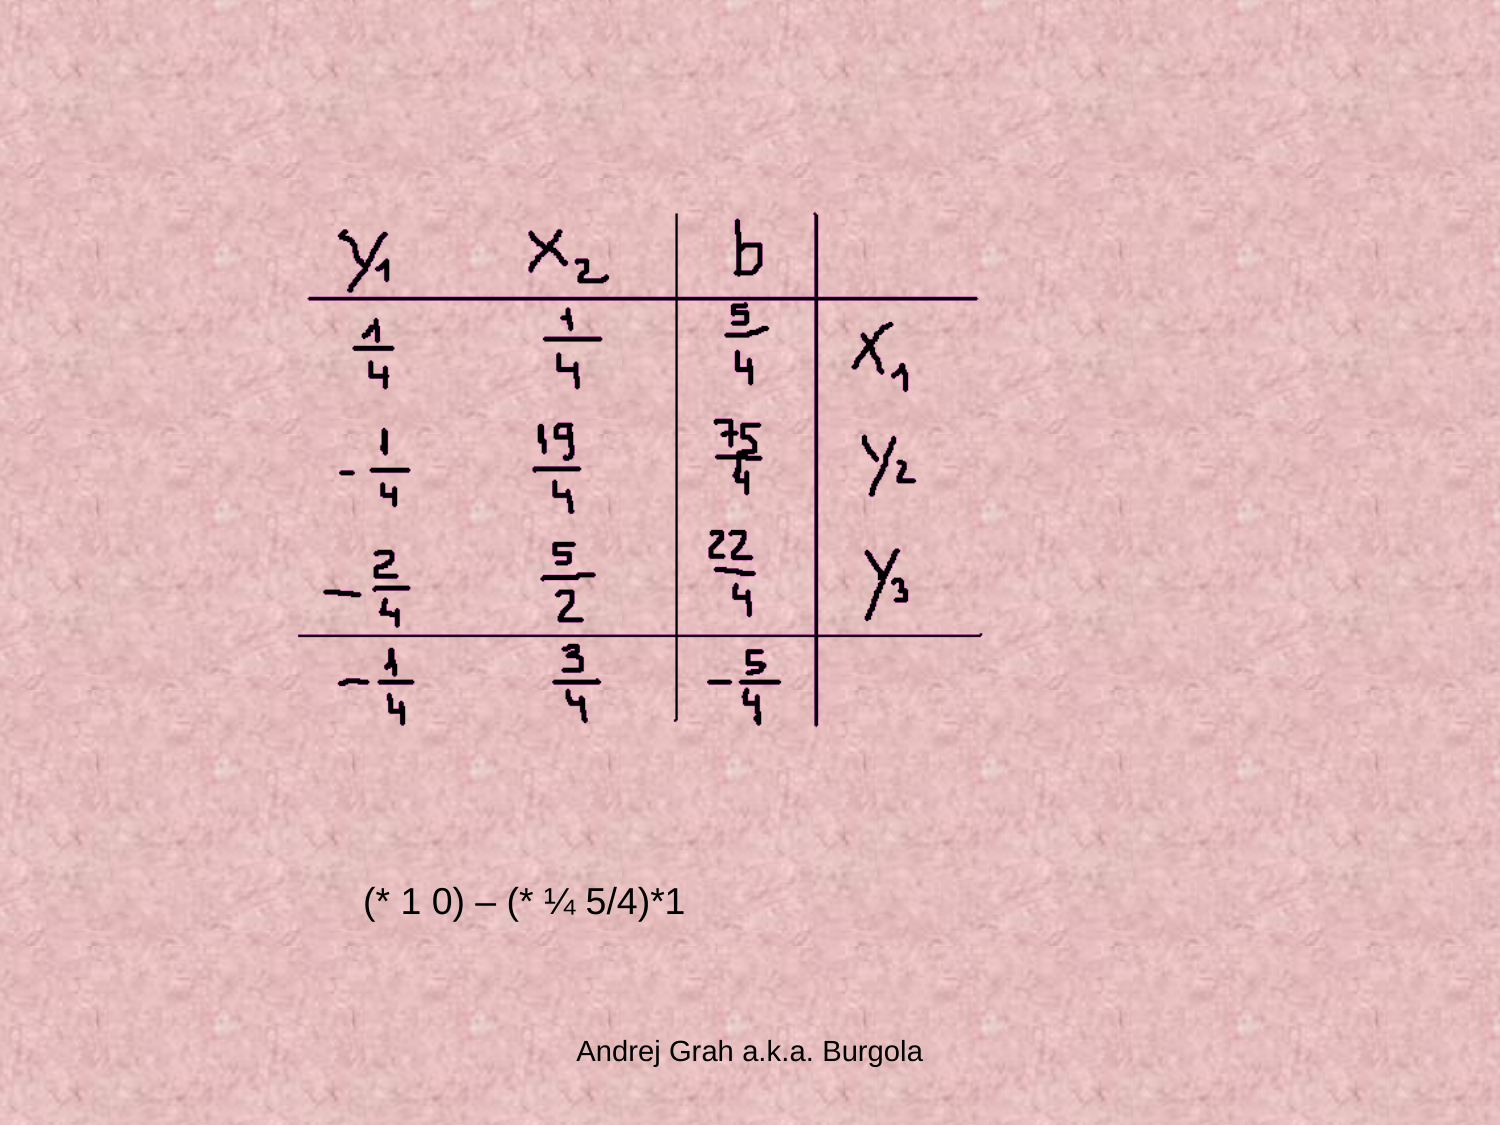

(* 1 0) – (* ¼ 5/4)*1
Andrej Grah a.k.a. Burgola